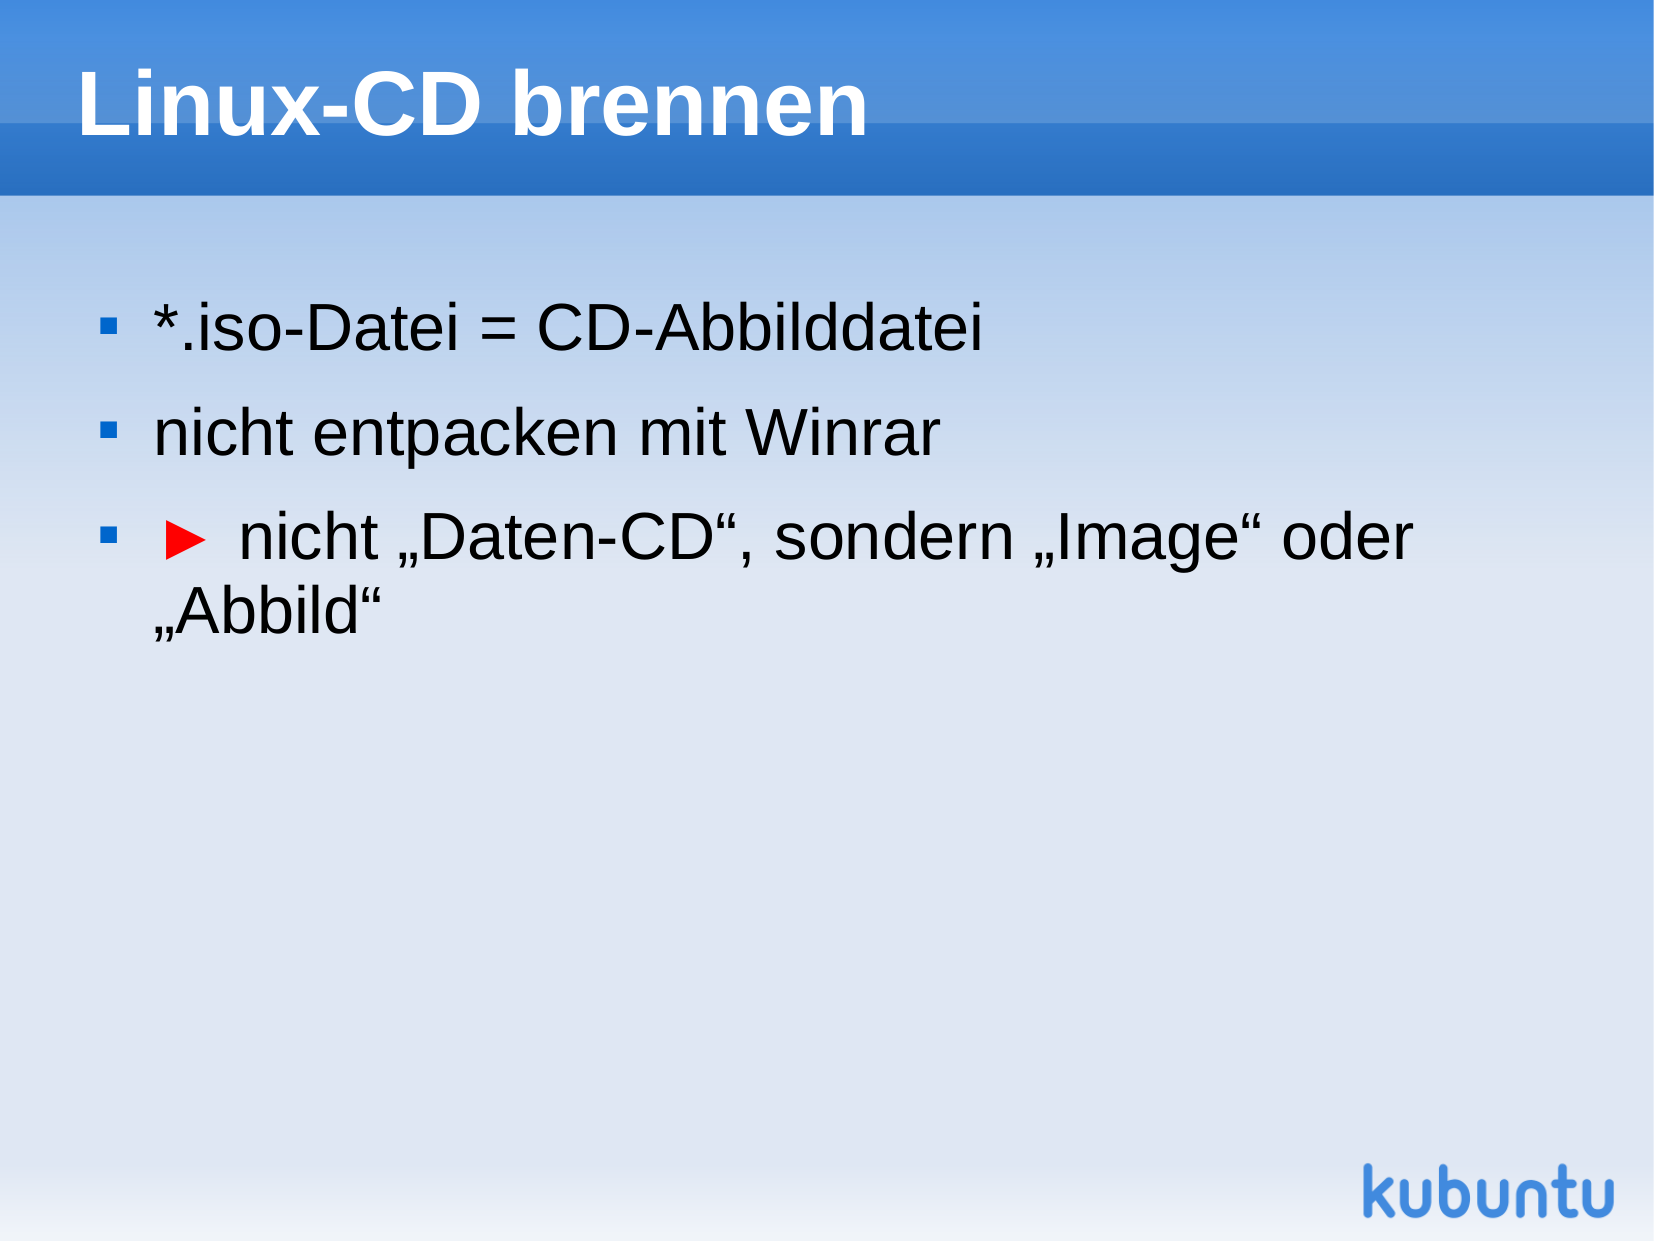

# Linux-CD brennen
*.iso-Datei = CD-Abbilddatei
nicht entpacken mit Winrar
► nicht „Daten-CD“, sondern „Image“ oder „Abbild“